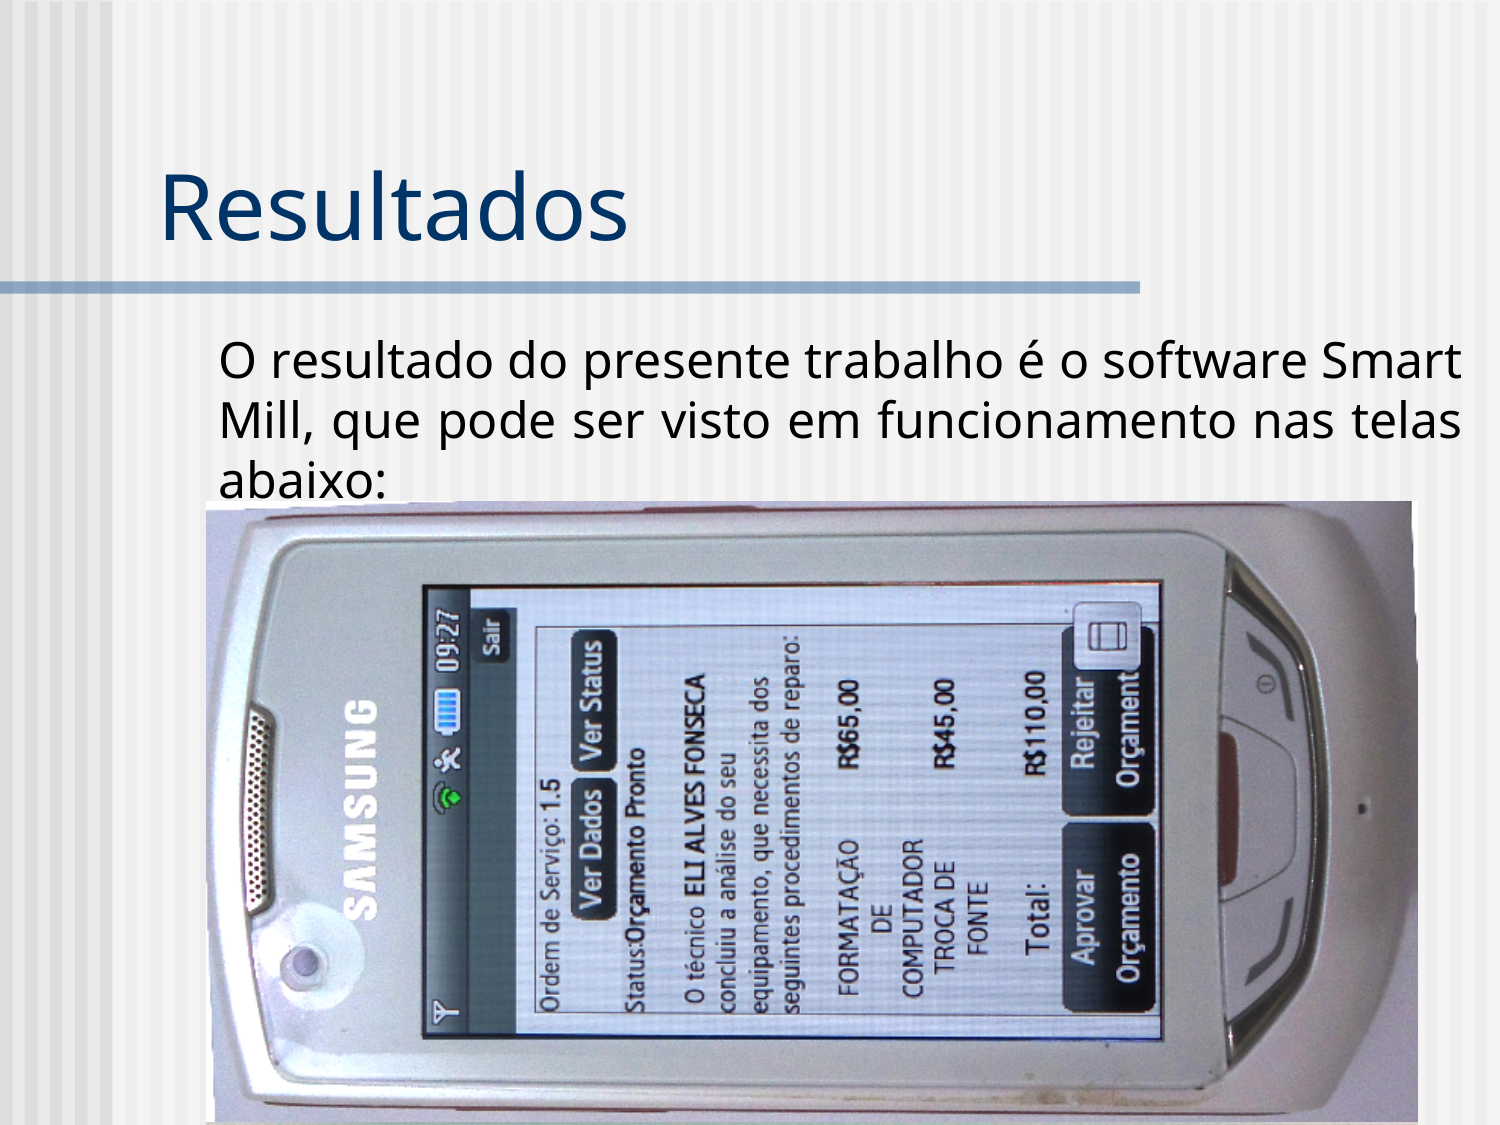

# Resultados
O resultado do presente trabalho é o software Smart Mill, que pode ser visto em funcionamento nas telas abaixo: